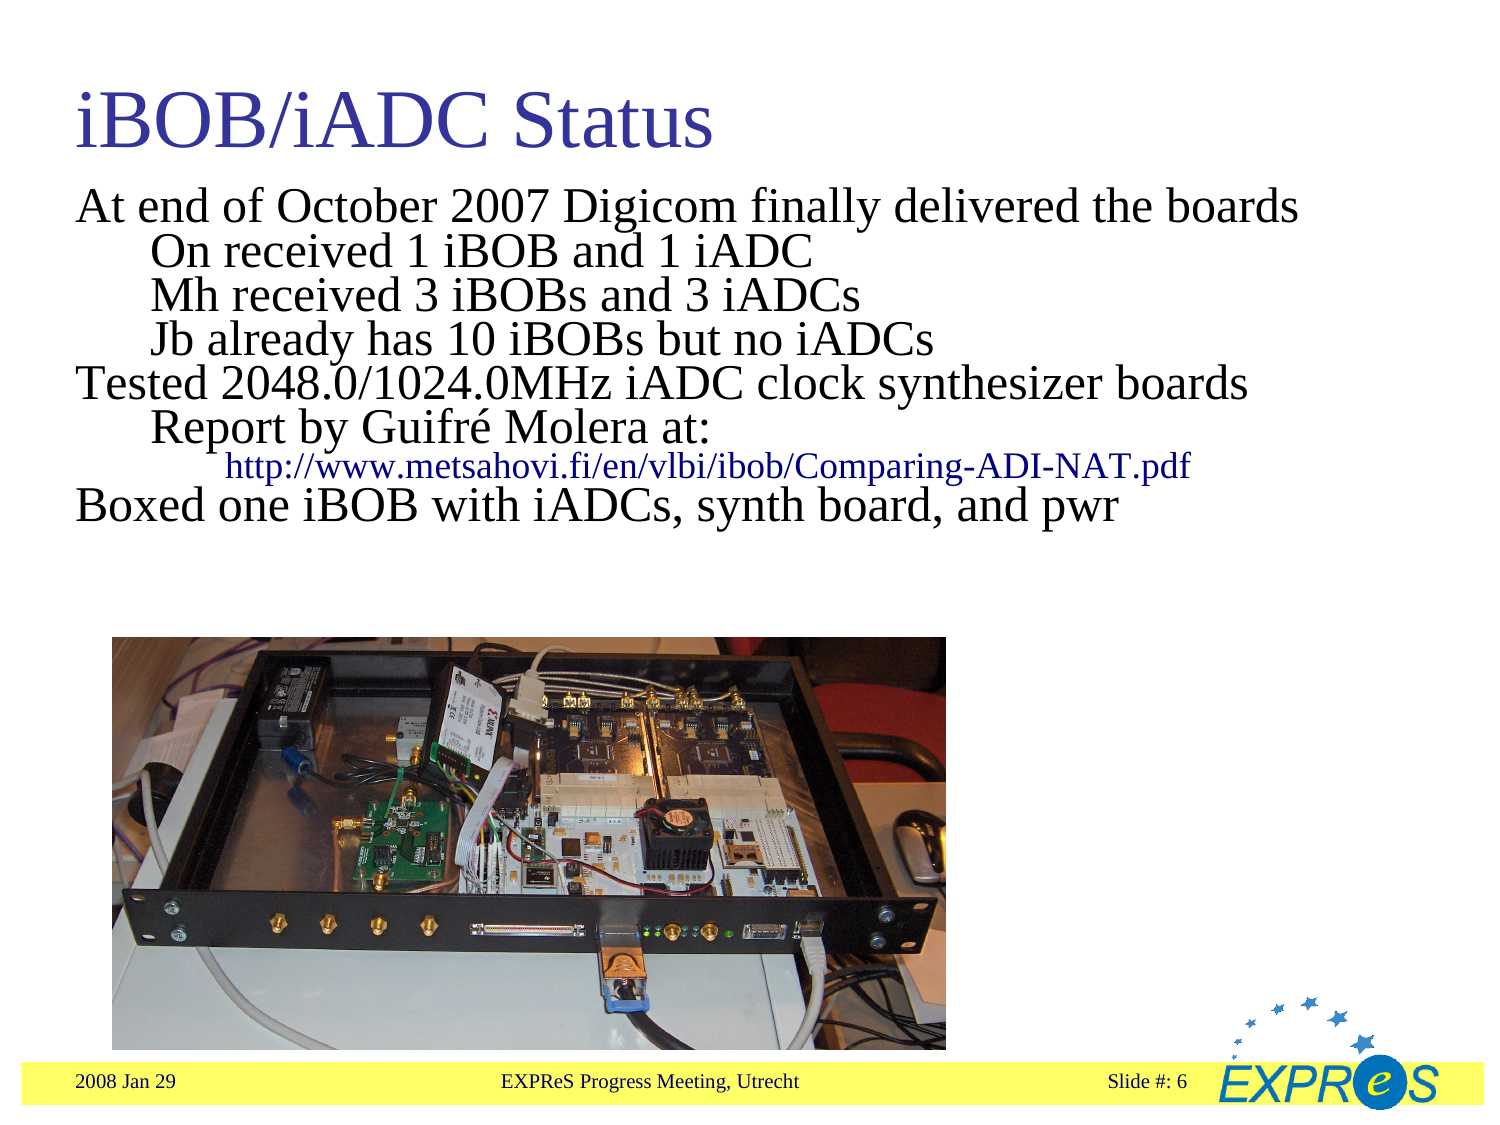

# iBOB/iADC Status
At end of October 2007 Digicom finally delivered the boards
On received 1 iBOB and 1 iADC
Mh received 3 iBOBs and 3 iADCs
Jb already has 10 iBOBs but no iADCs
Tested 2048.0/1024.0MHz iADC clock synthesizer boards
Report by Guifré Molera at:
http://www.metsahovi.fi/en/vlbi/ibob/Comparing-ADI-NAT.pdf
Boxed one iBOB with iADCs, synth board, and pwr